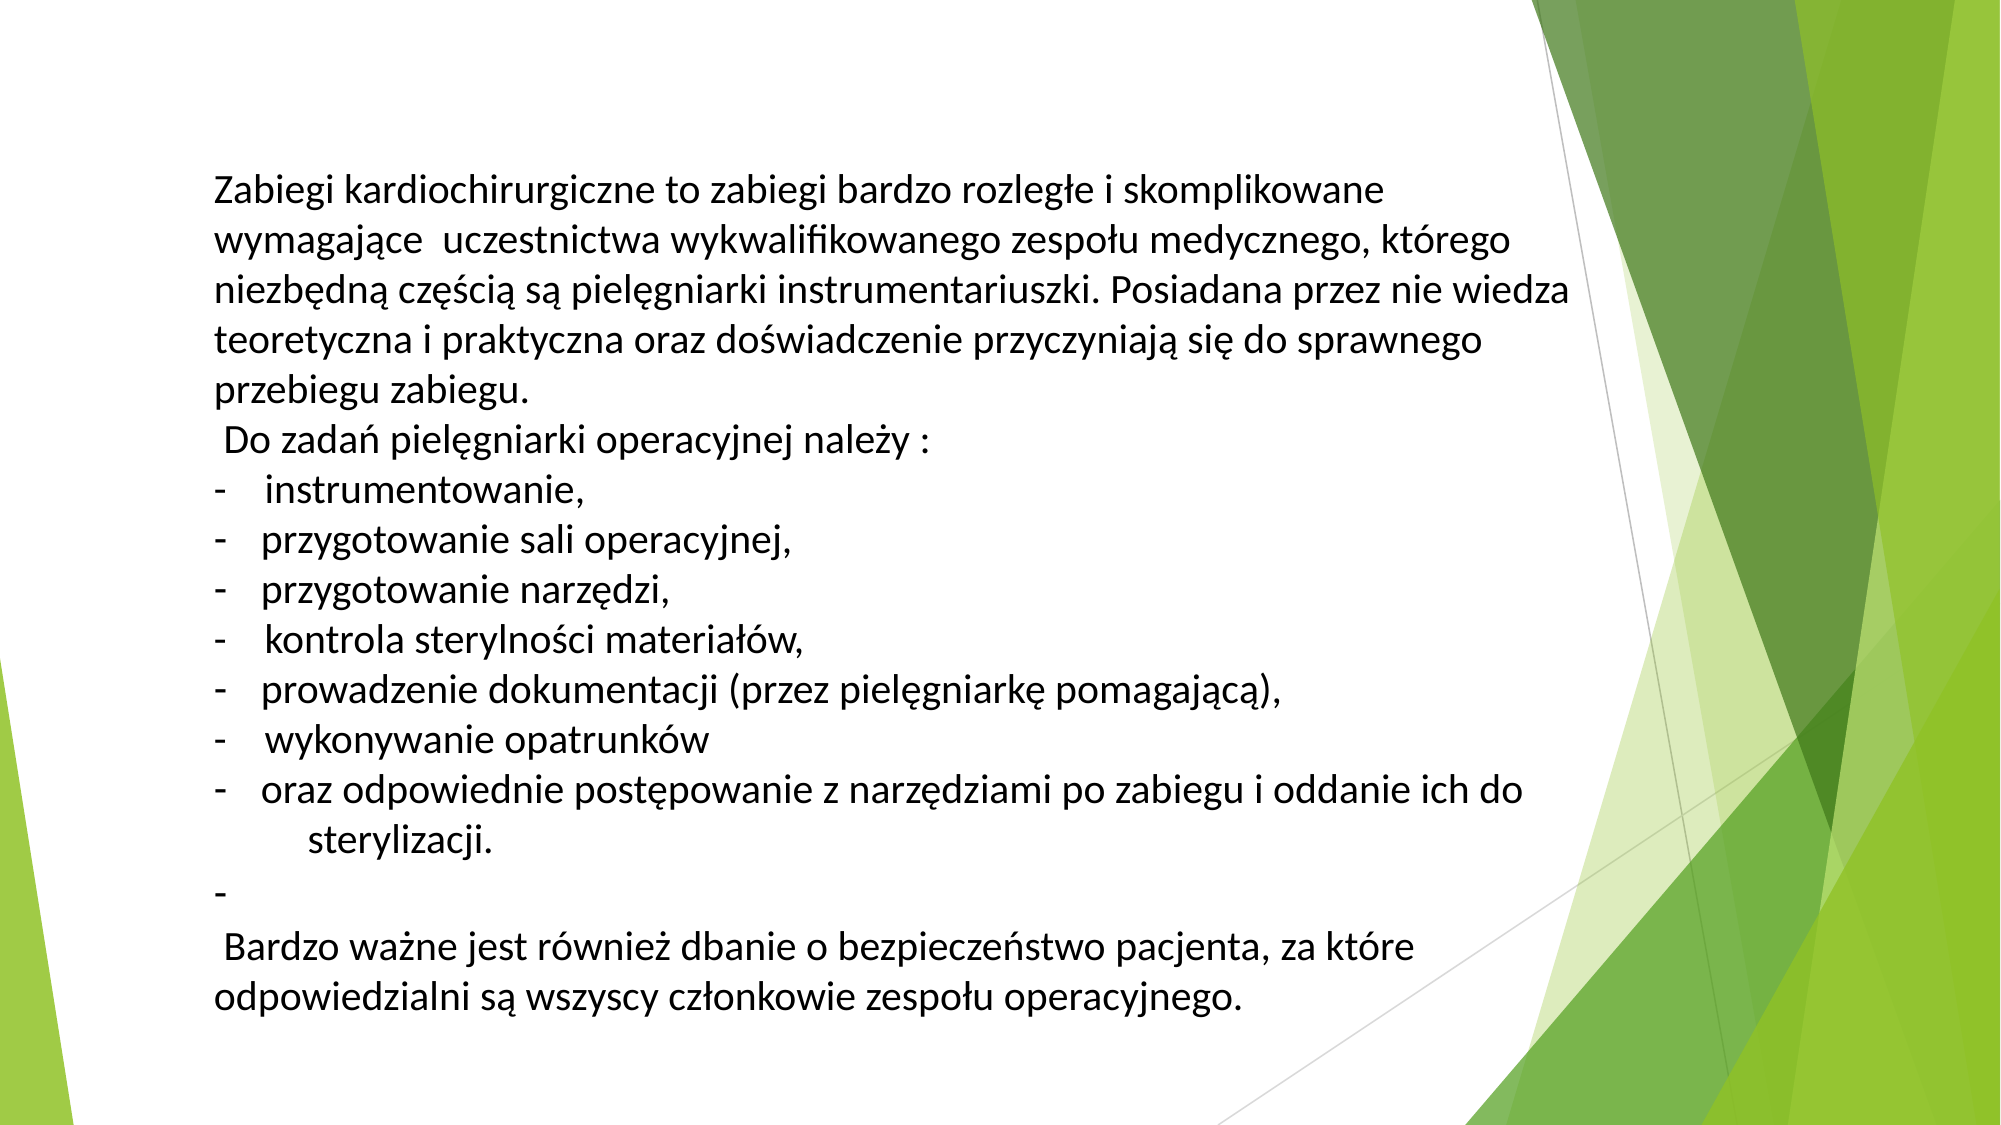

Zabiegi kardiochirurgiczne to zabiegi bardzo rozległe i skomplikowane wymagające uczestnictwa wykwalifikowanego zespołu medycznego, którego niezbędną częścią są pielęgniarki instrumentariuszki. Posiadana przez nie wiedza teoretyczna i praktyczna oraz doświadczenie przyczyniają się do sprawnego przebiegu zabiegu.
 Do zadań pielęgniarki operacyjnej należy :
- instrumentowanie,
przygotowanie sali operacyjnej,
przygotowanie narzędzi,
- kontrola sterylności materiałów,
prowadzenie dokumentacji (przez pielęgniarkę pomagającą),
- wykonywanie opatrunków
oraz odpowiednie postępowanie z narzędziami po zabiegu i oddanie ich do sterylizacji.
 Bardzo ważne jest również dbanie o bezpieczeństwo pacjenta, za które odpowiedzialni są wszyscy członkowie zespołu operacyjnego.